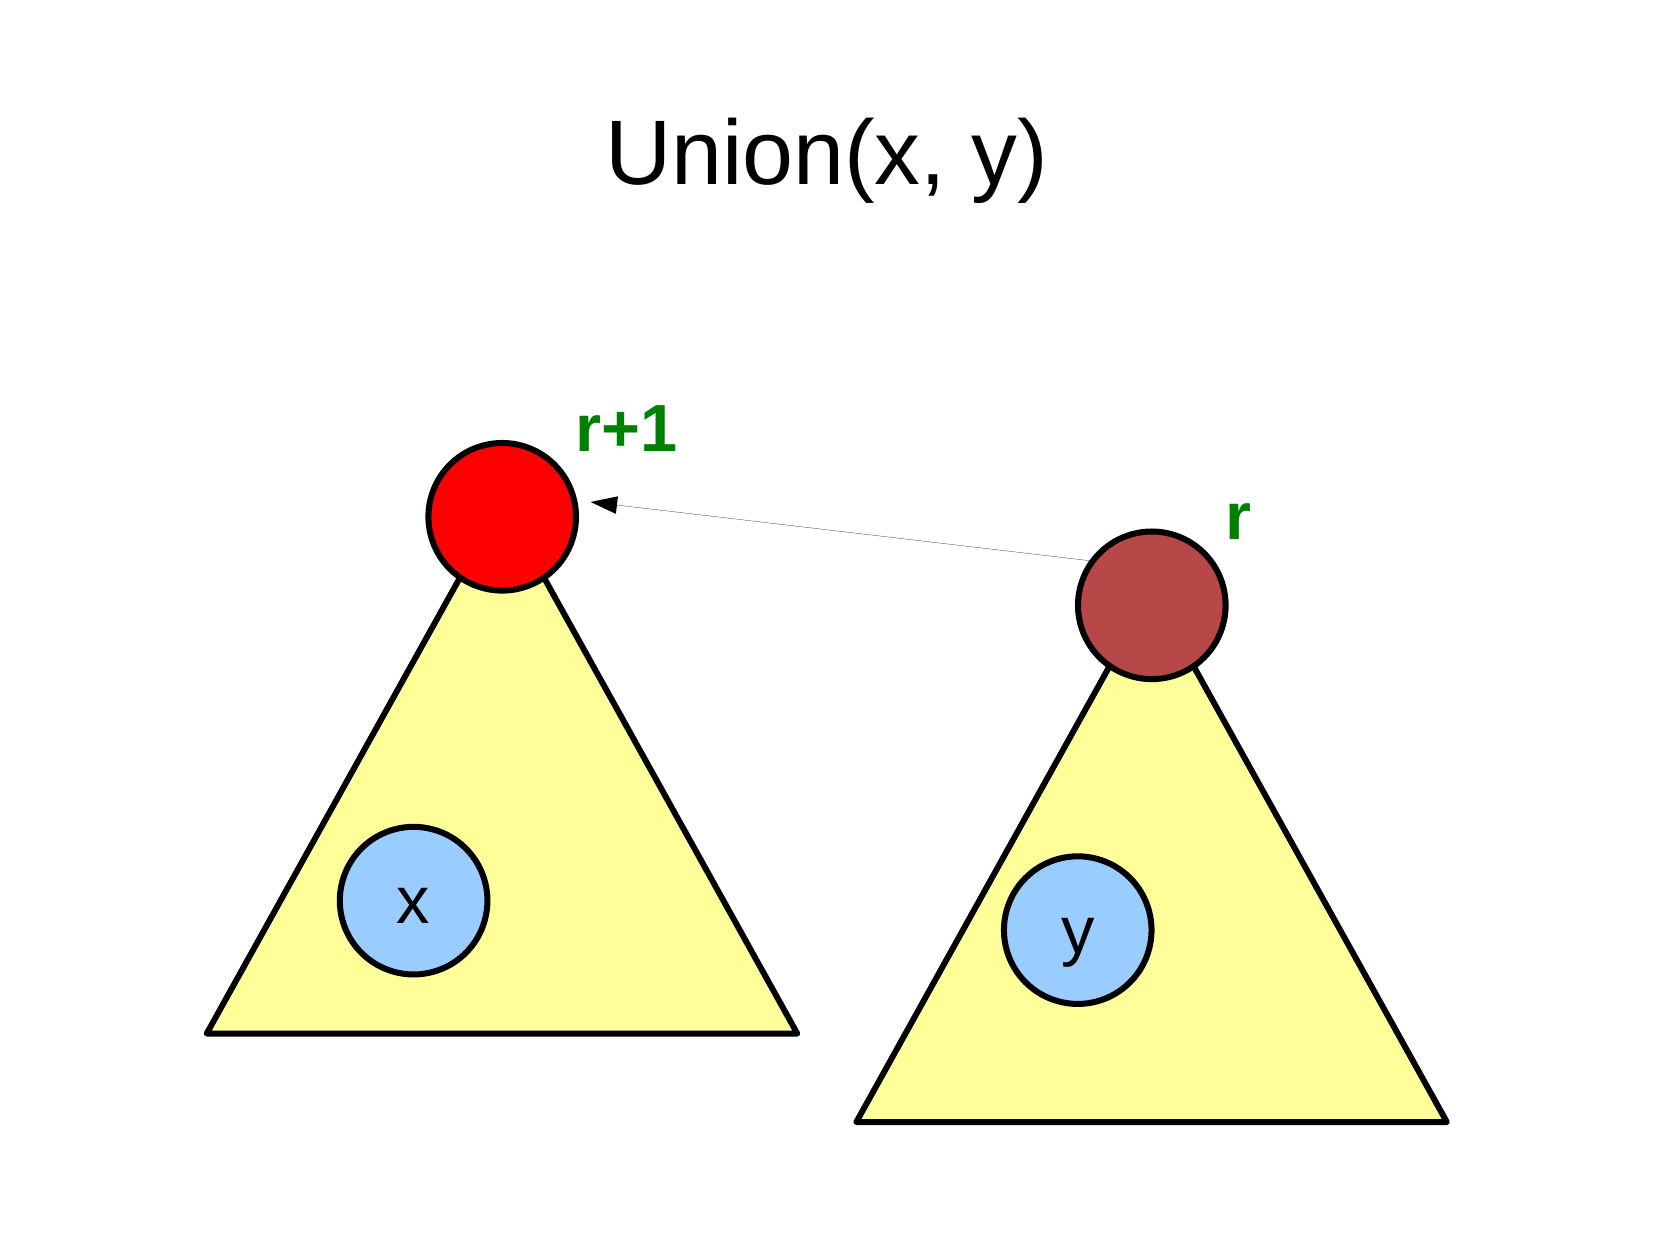

# Union(x, y)
r+1
r
x
y